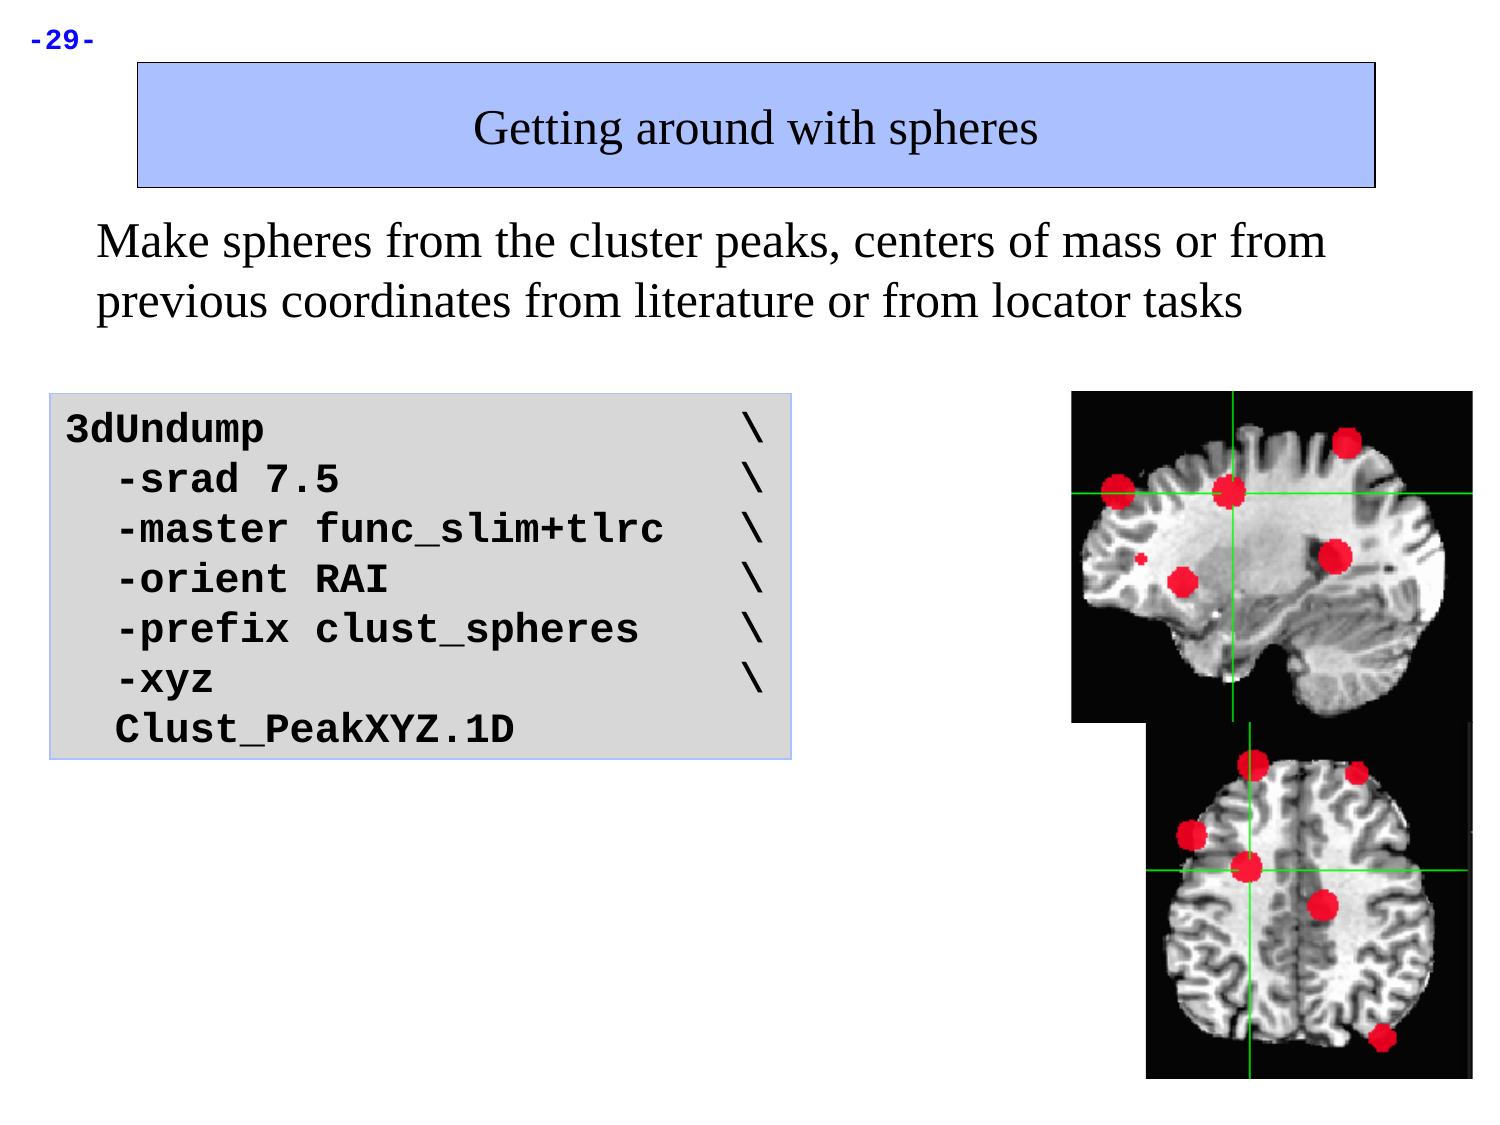

# Getting around with spheres
Make spheres from the cluster peaks, centers of mass or from previous coordinates from literature or from locator tasks
3dUndump \
 -srad 7.5 \
 -master func_slim+tlrc \
 -orient RAI \
 -prefix clust_spheres \
 -xyz \
 Clust_PeakXYZ.1D